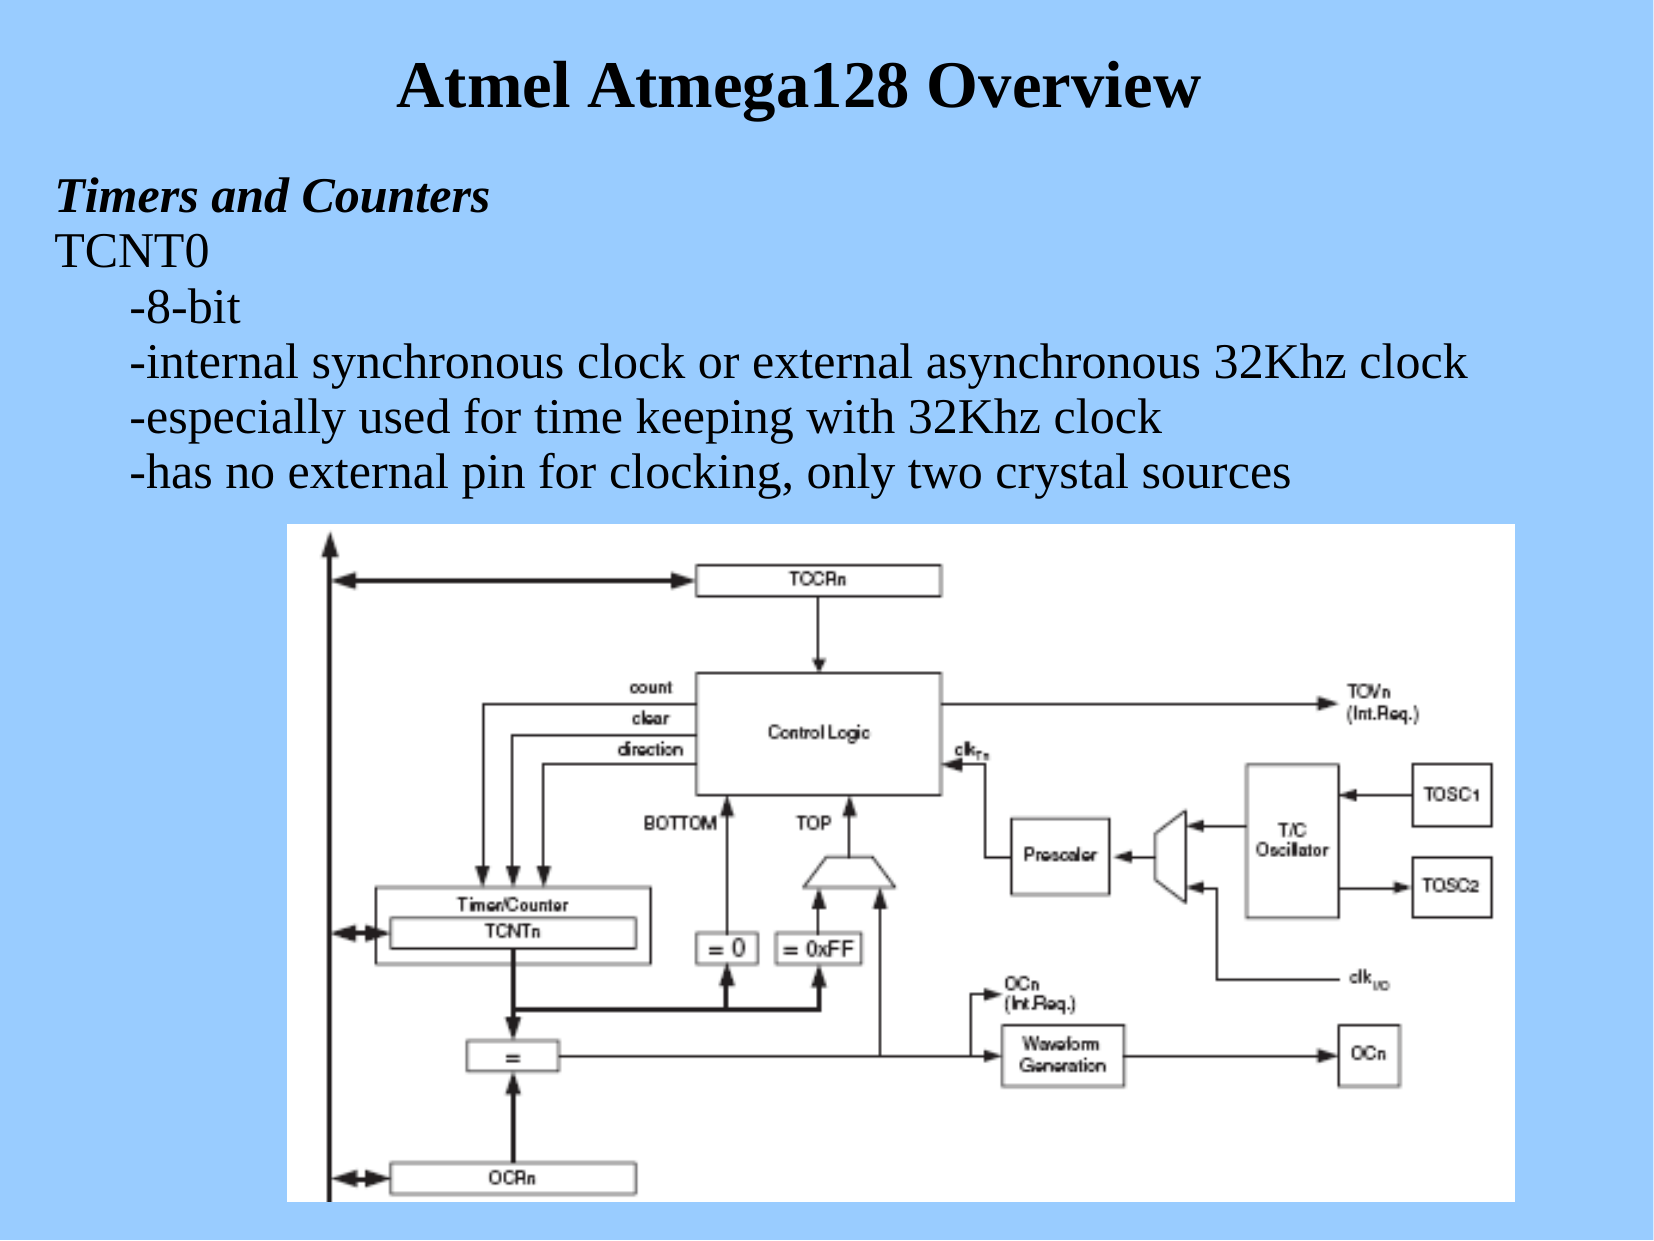

Atmel Atmega128 Overview
Timers and Counters
TCNT0
	-8-bit
	-internal synchronous clock or external asynchronous 32Khz clock
	-especially used for time keeping with 32Khz clock
	-has no external pin for clocking, only two crystal sources